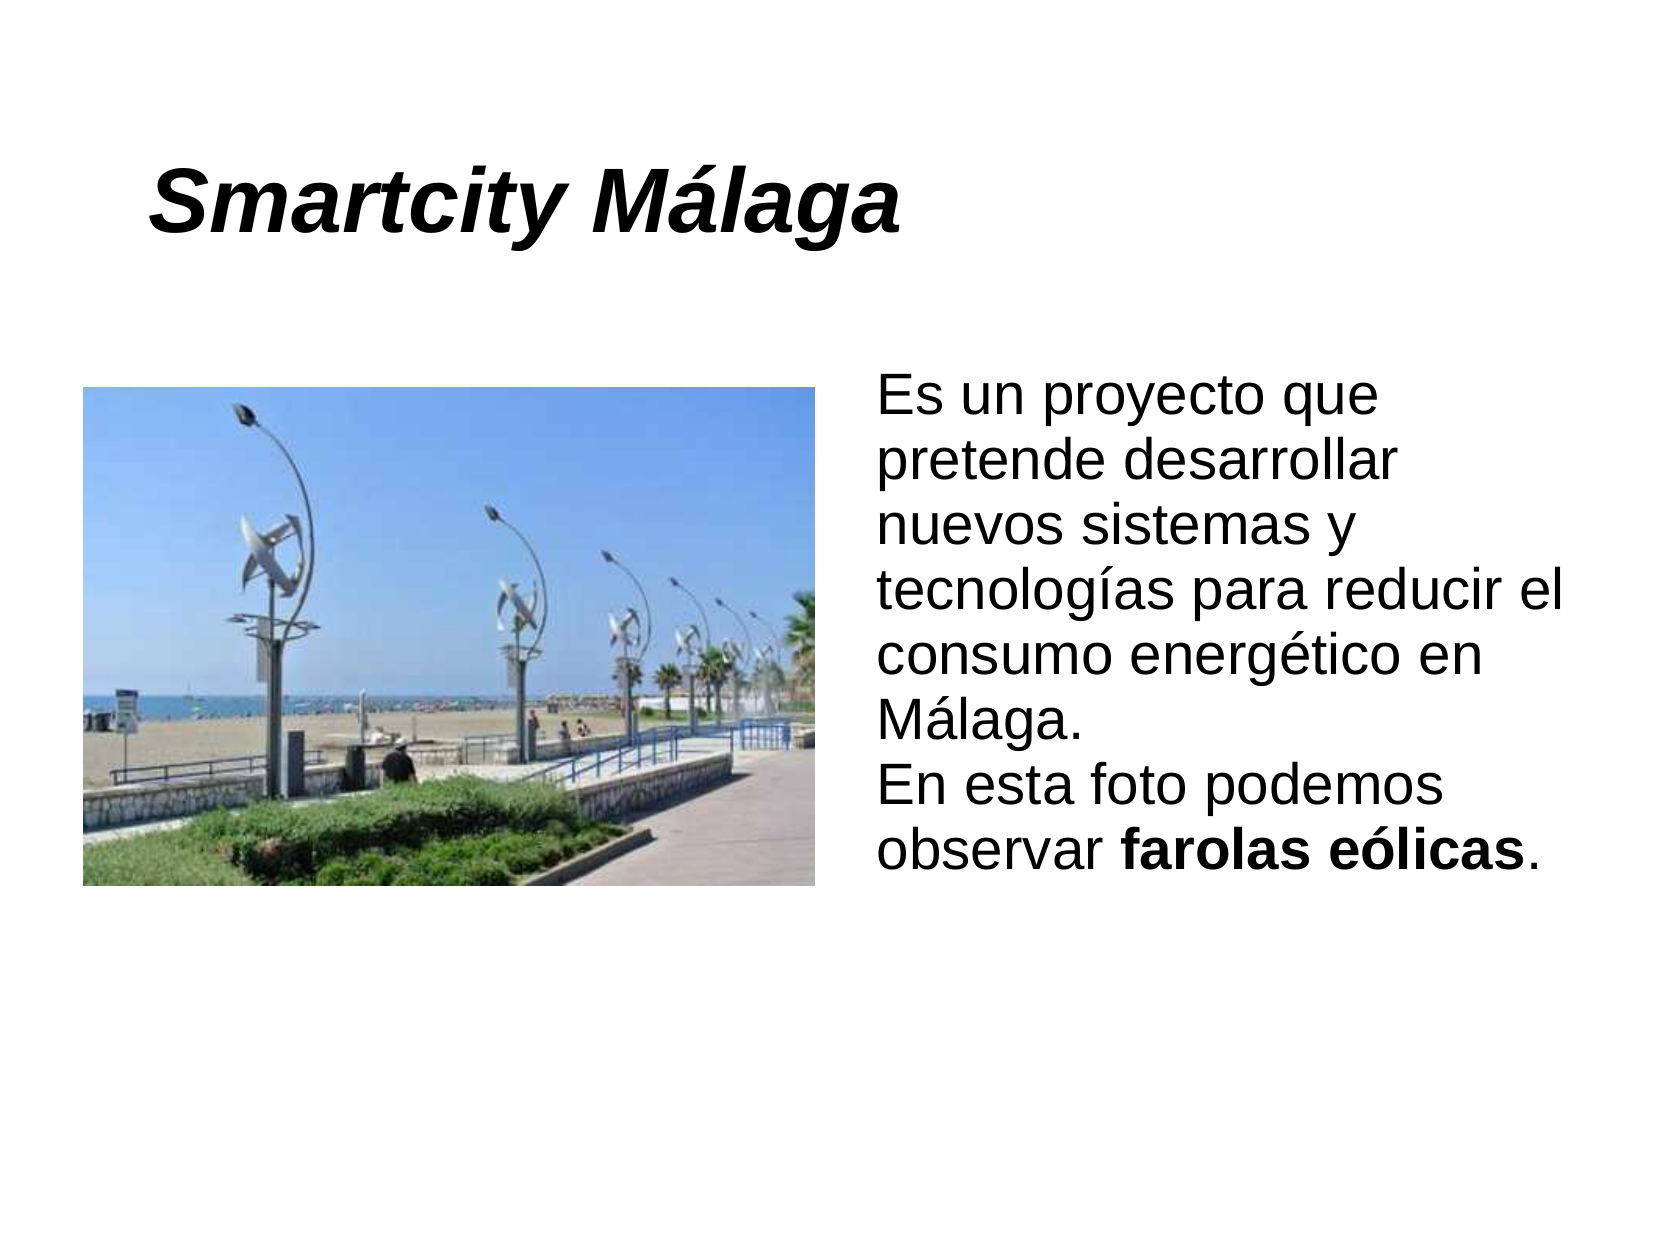

Smartcity Málaga
Es un proyecto que pretende desarrollar nuevos sistemas y tecnologías para reducir el consumo energético en Málaga.
En esta foto podemos observar farolas eólicas.